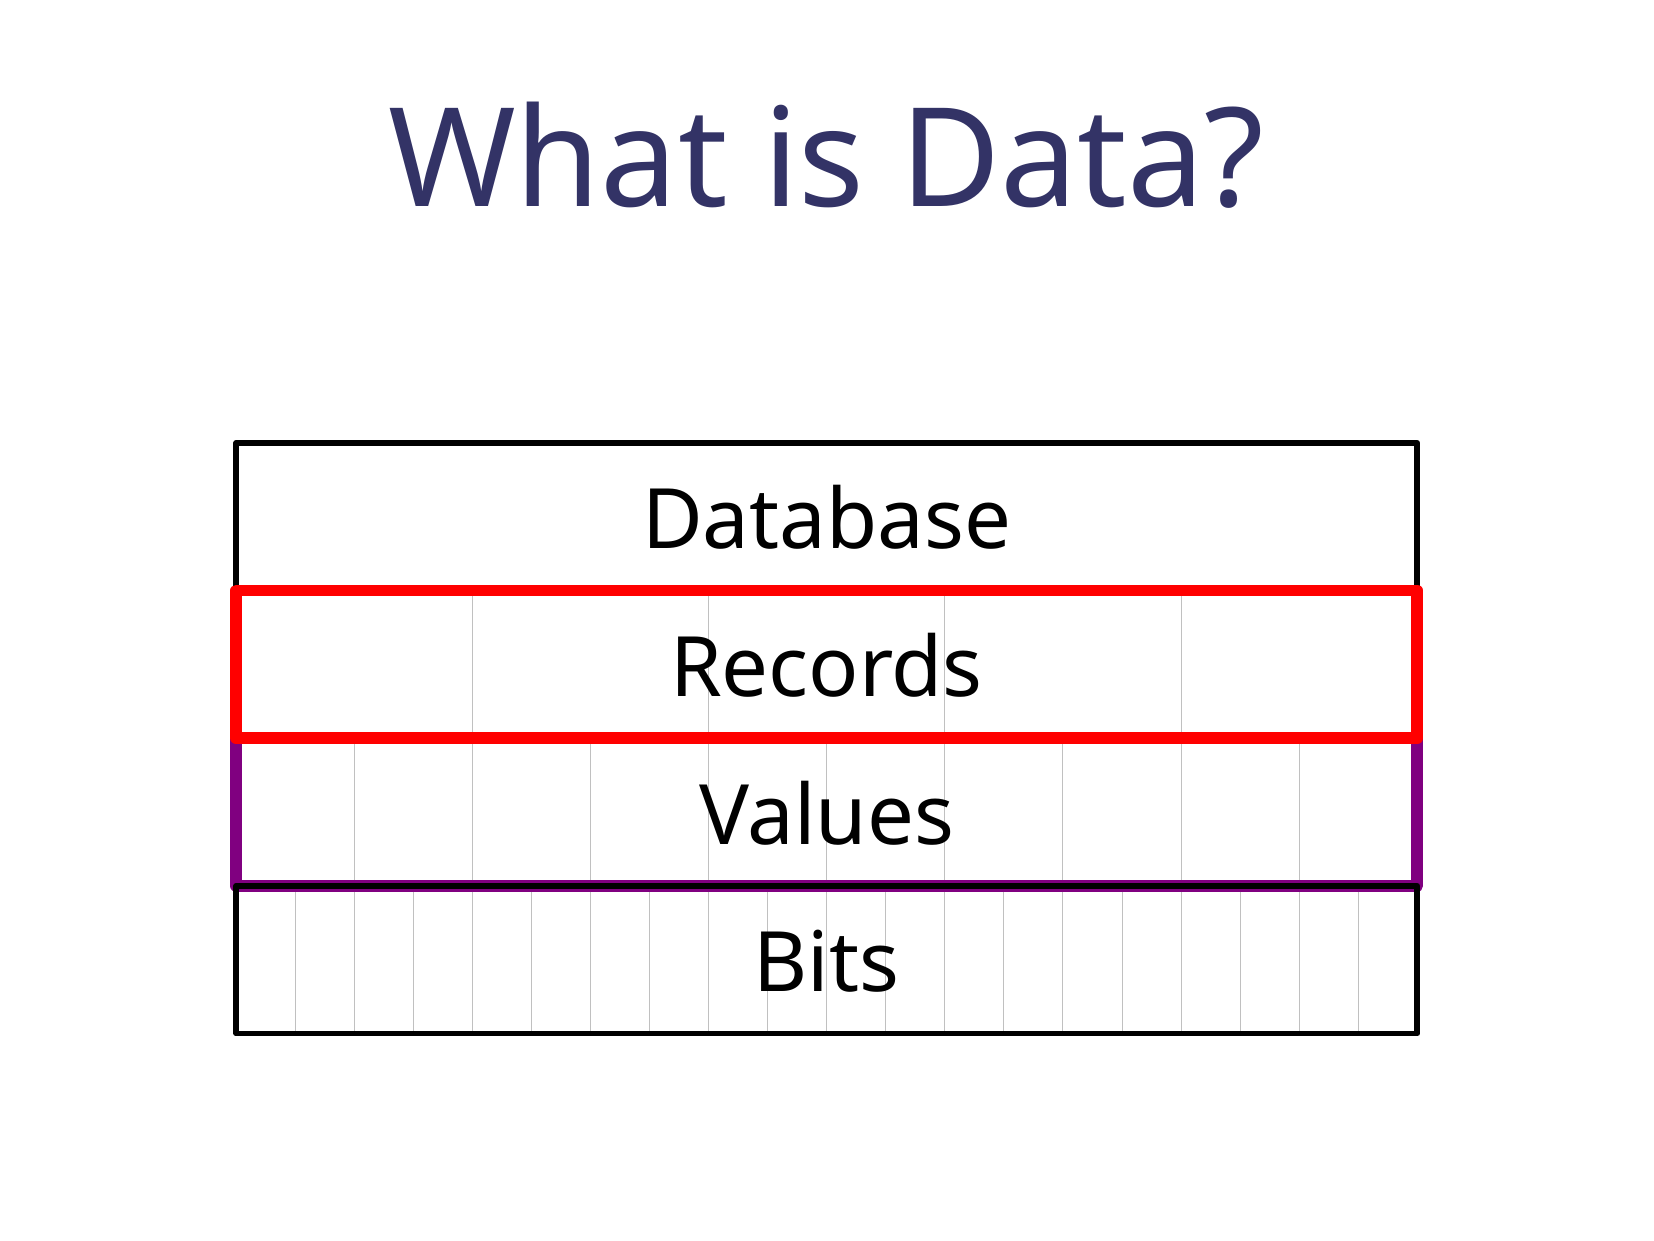

# What is Data?
Database
Records
Values
Bits